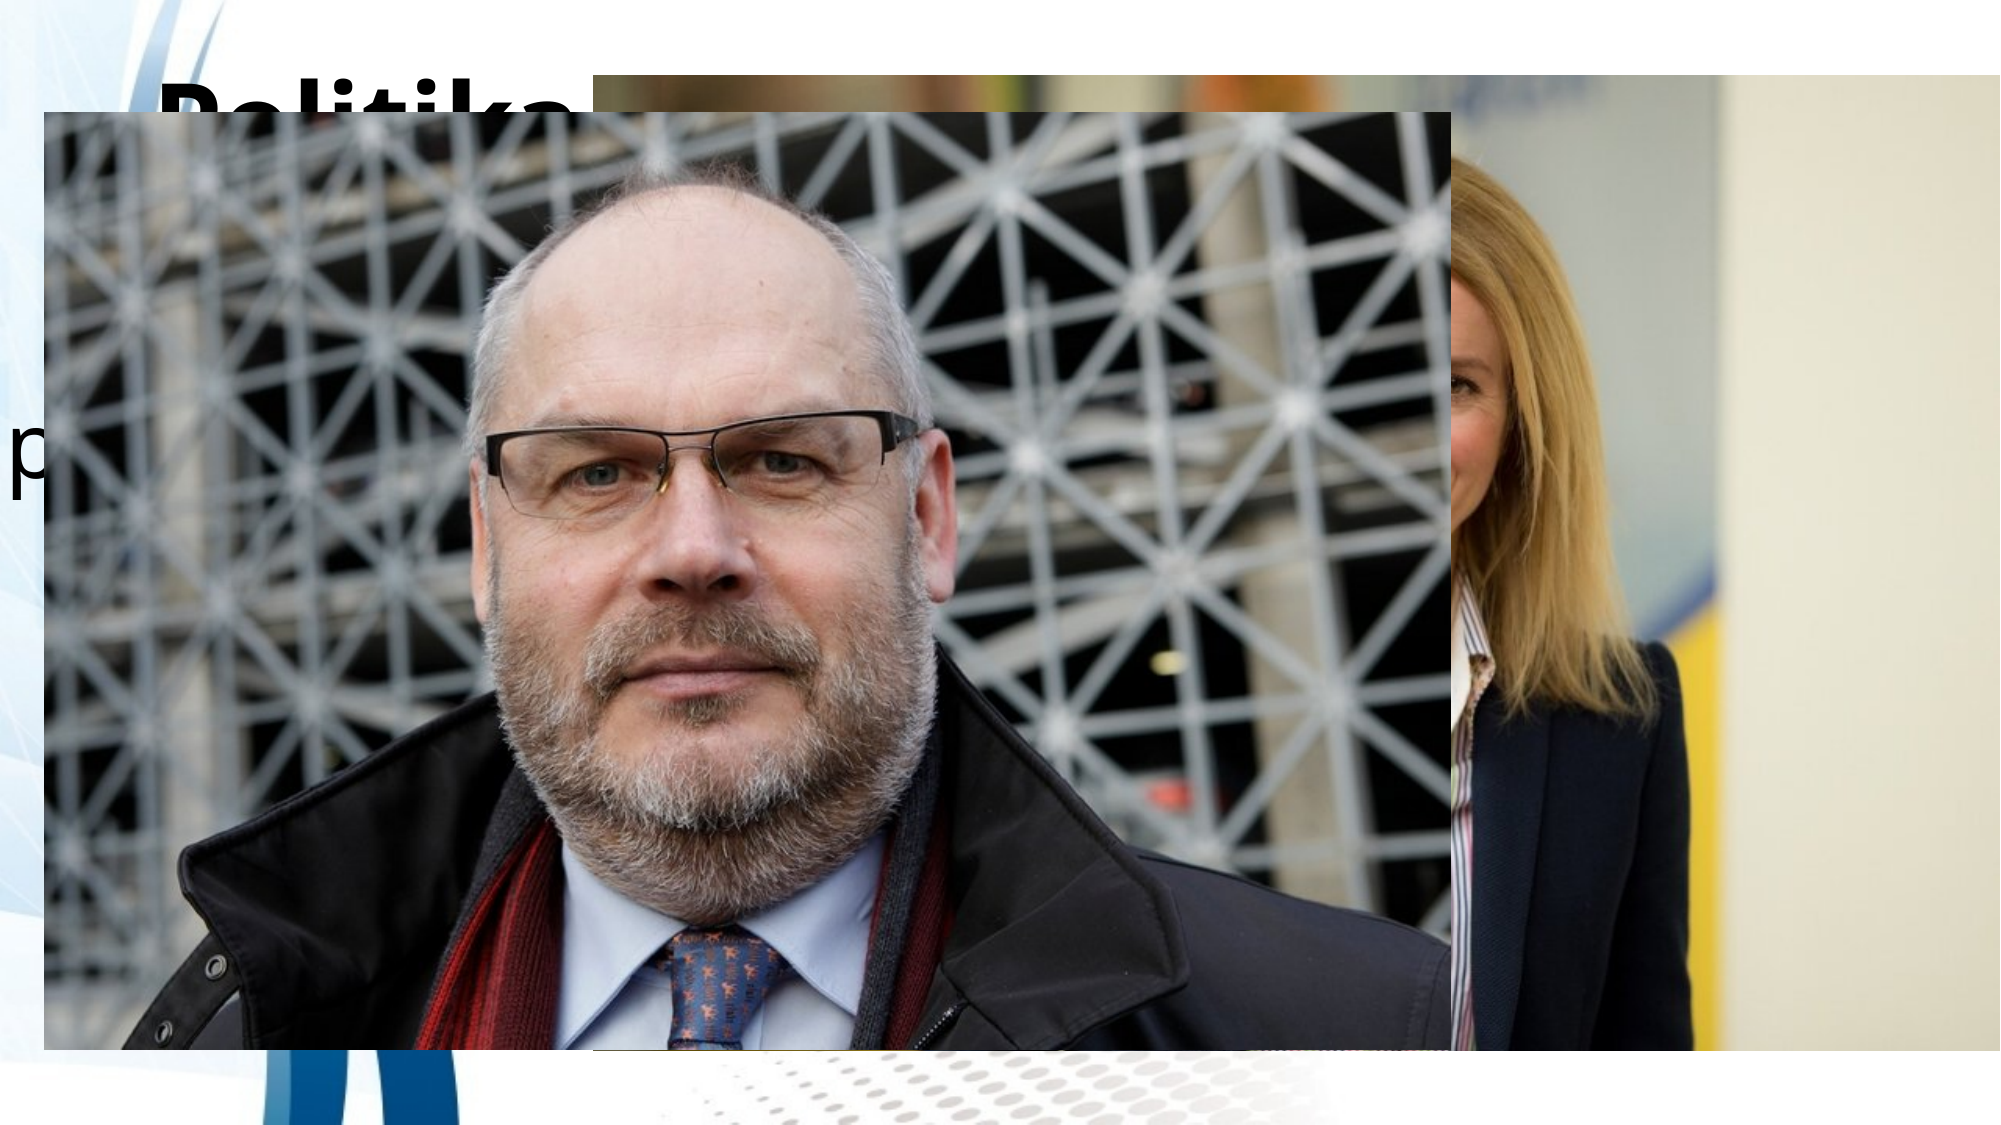

# Politika
parlament = riigikogu, 101 křesel
		prezident Alar Karis
premiérka Kaja Kallas (Estonská reformní strana) + koaliční partner Jüri Ratas (Estonská strana středu)